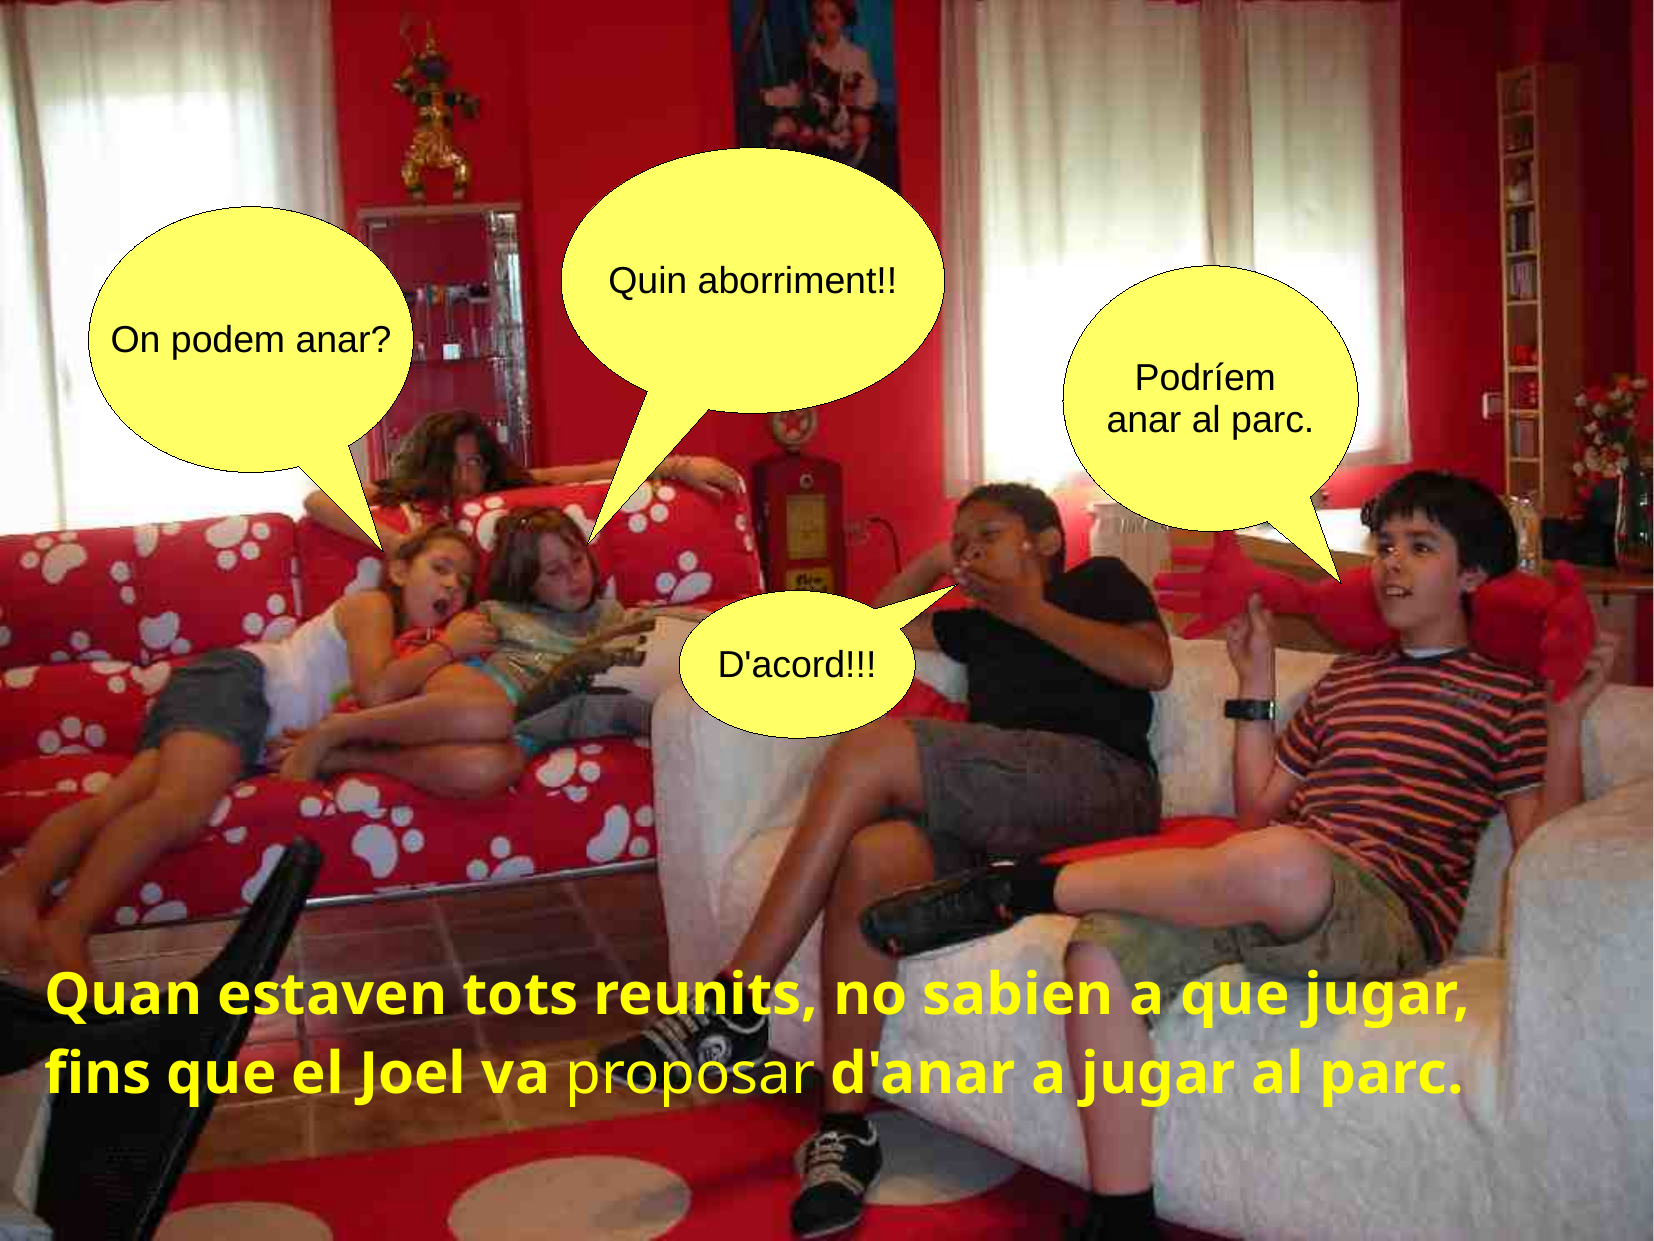

Quin aborriment!!
On podem anar?
Podríem
anar al parc.
D'acord!!!
Quan estaven tots reunits, no sabien a que jugar, fins que el Joel va proposar d'anar a jugar al parc.